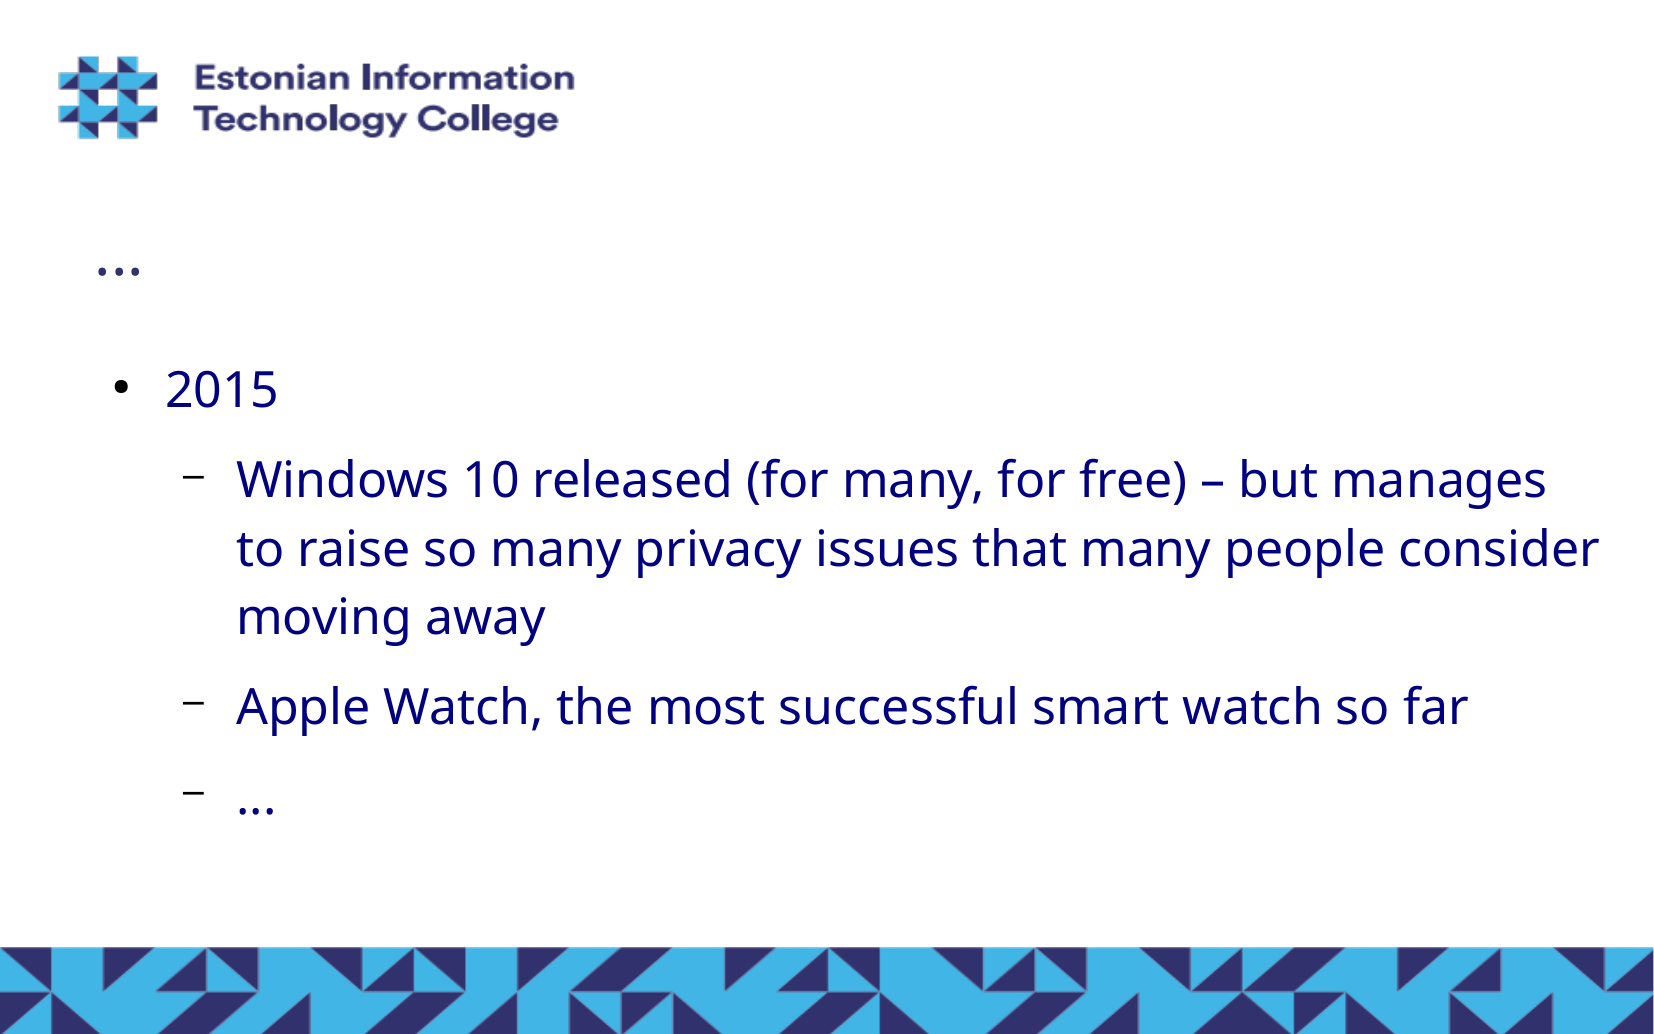

# ...
2015
Windows 10 released (for many, for free) – but manages to raise so many privacy issues that many people consider moving away
Apple Watch, the most successful smart watch so far
...